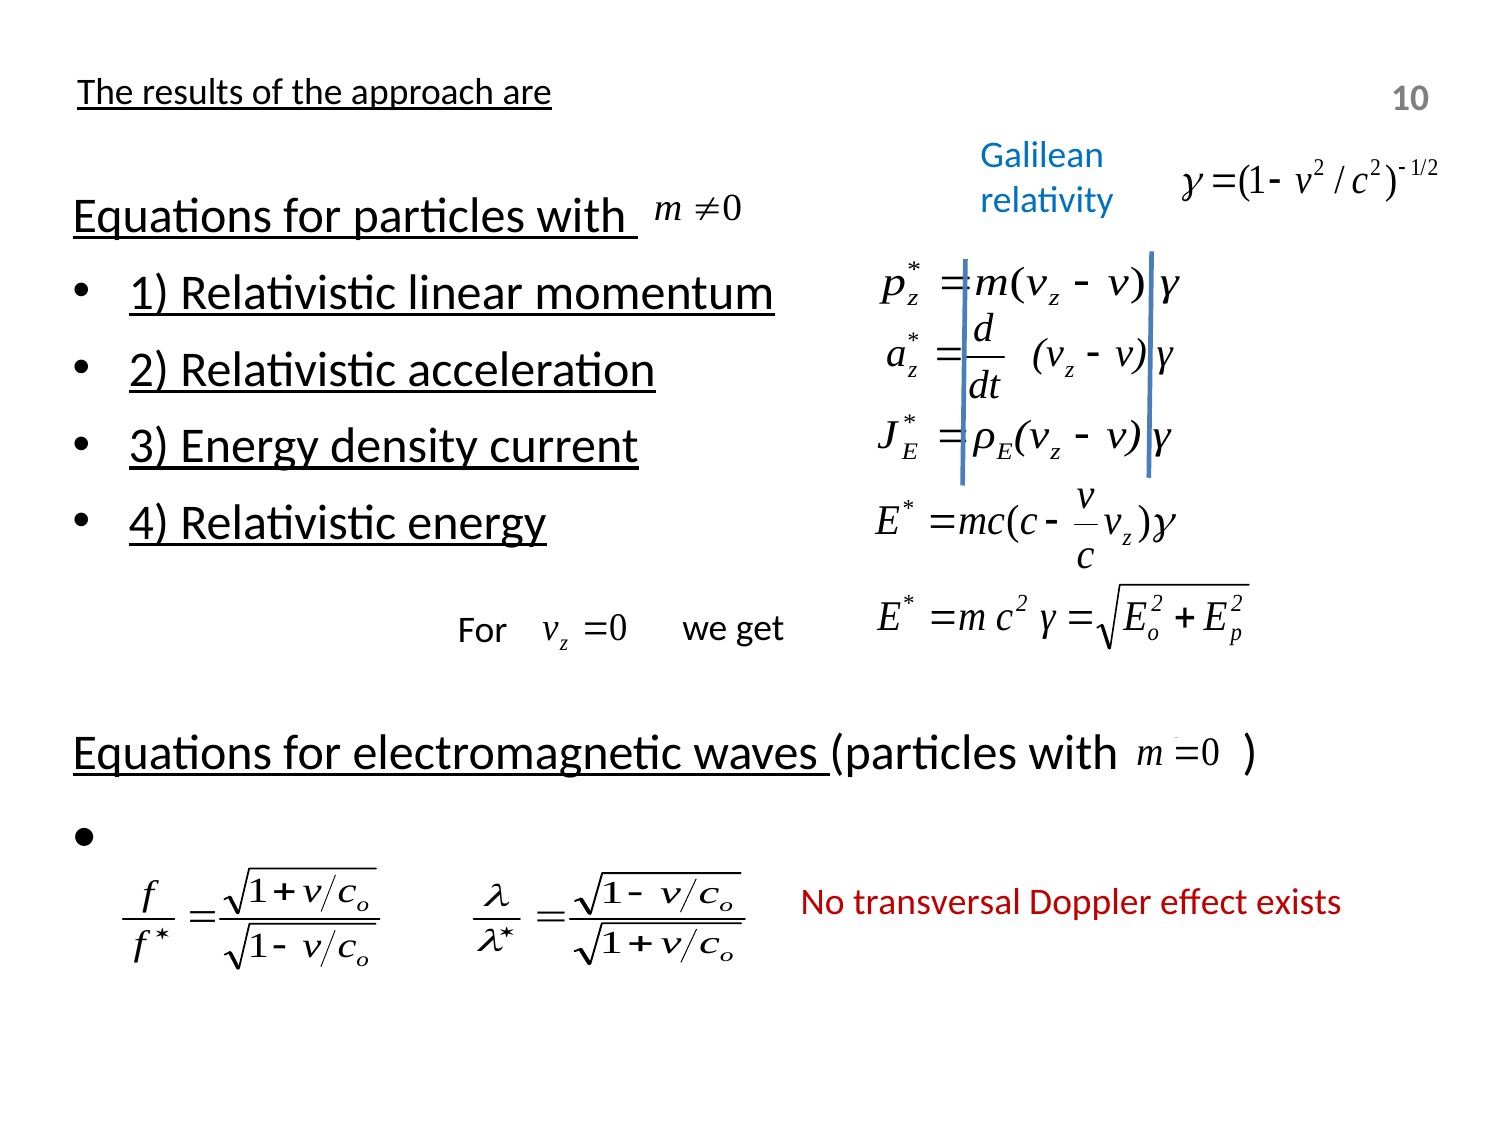

The results of the approach are
10
Galilean
relativity
# Equations for particles with
1) Relativistic linear momentum
2) Relativistic acceleration
3) Energy density current
4) Relativistic energy
Equations for electromagnetic waves (particles with )
we get
For
No transversal Doppler effect exists